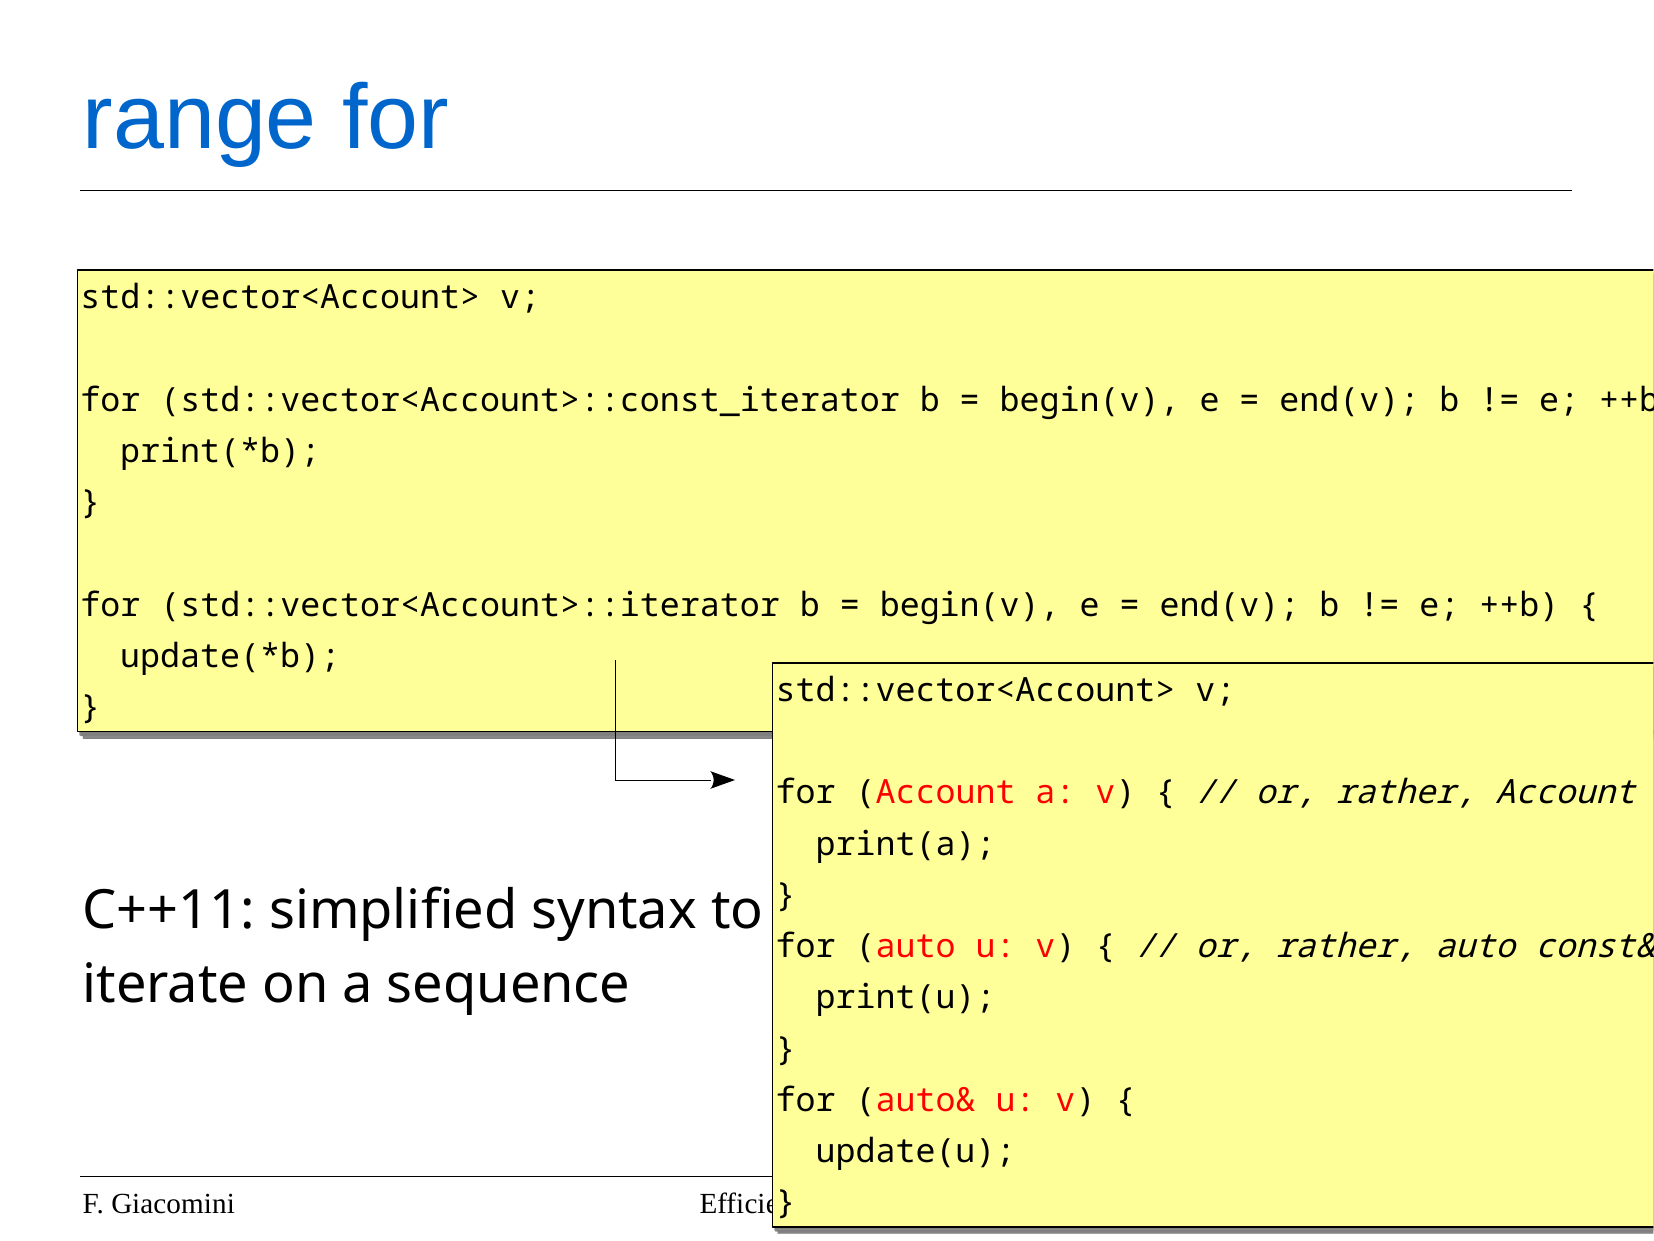

# range for
std::vector<Account> v;
for (std::vector<Account>::const_iterator b = begin(v), e = end(v); b != e; ++b) {
 print(*b);
}
for (std::vector<Account>::iterator b = begin(v), e = end(v); b != e; ++b) {
 update(*b);
}
std::vector<Account> v;
for (Account a: v) { // or, rather, Account const&
 print(a);
}
for (auto u: v) { // or, rather, auto const&
 print(u);
}
for (auto& u: v) {
 update(u);
}
C++11: simplified syntax to iterate on a sequence
F. Giacomini
Efficient C++ Coding
13